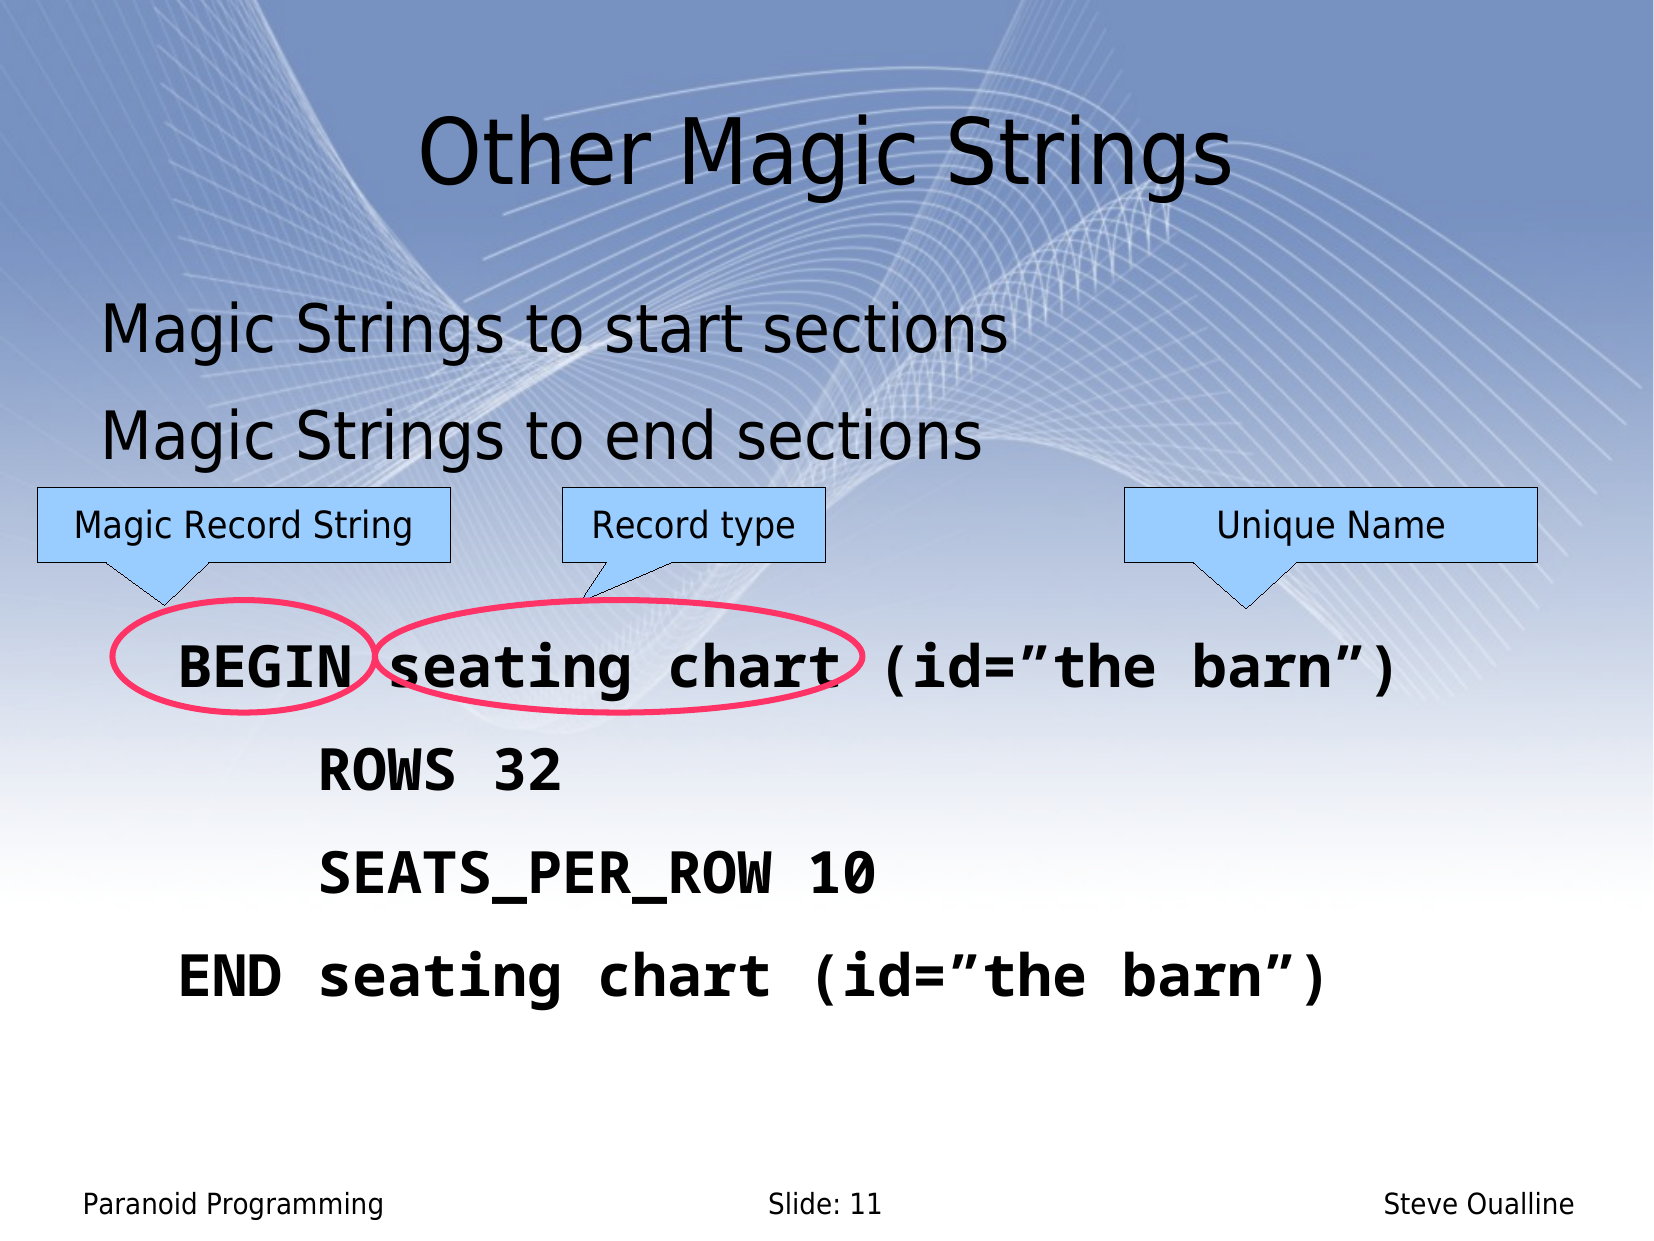

# Other Magic Strings
Magic Strings to start sections
Magic Strings to end sections
BEGIN seating chart (id=”the barn”)
 ROWS 32
 SEATS_PER_ROW 10
END seating chart (id=”the barn”)
Magic Record String
Record type
Unique Name
Paranoid Programming
Steve Oualline
11